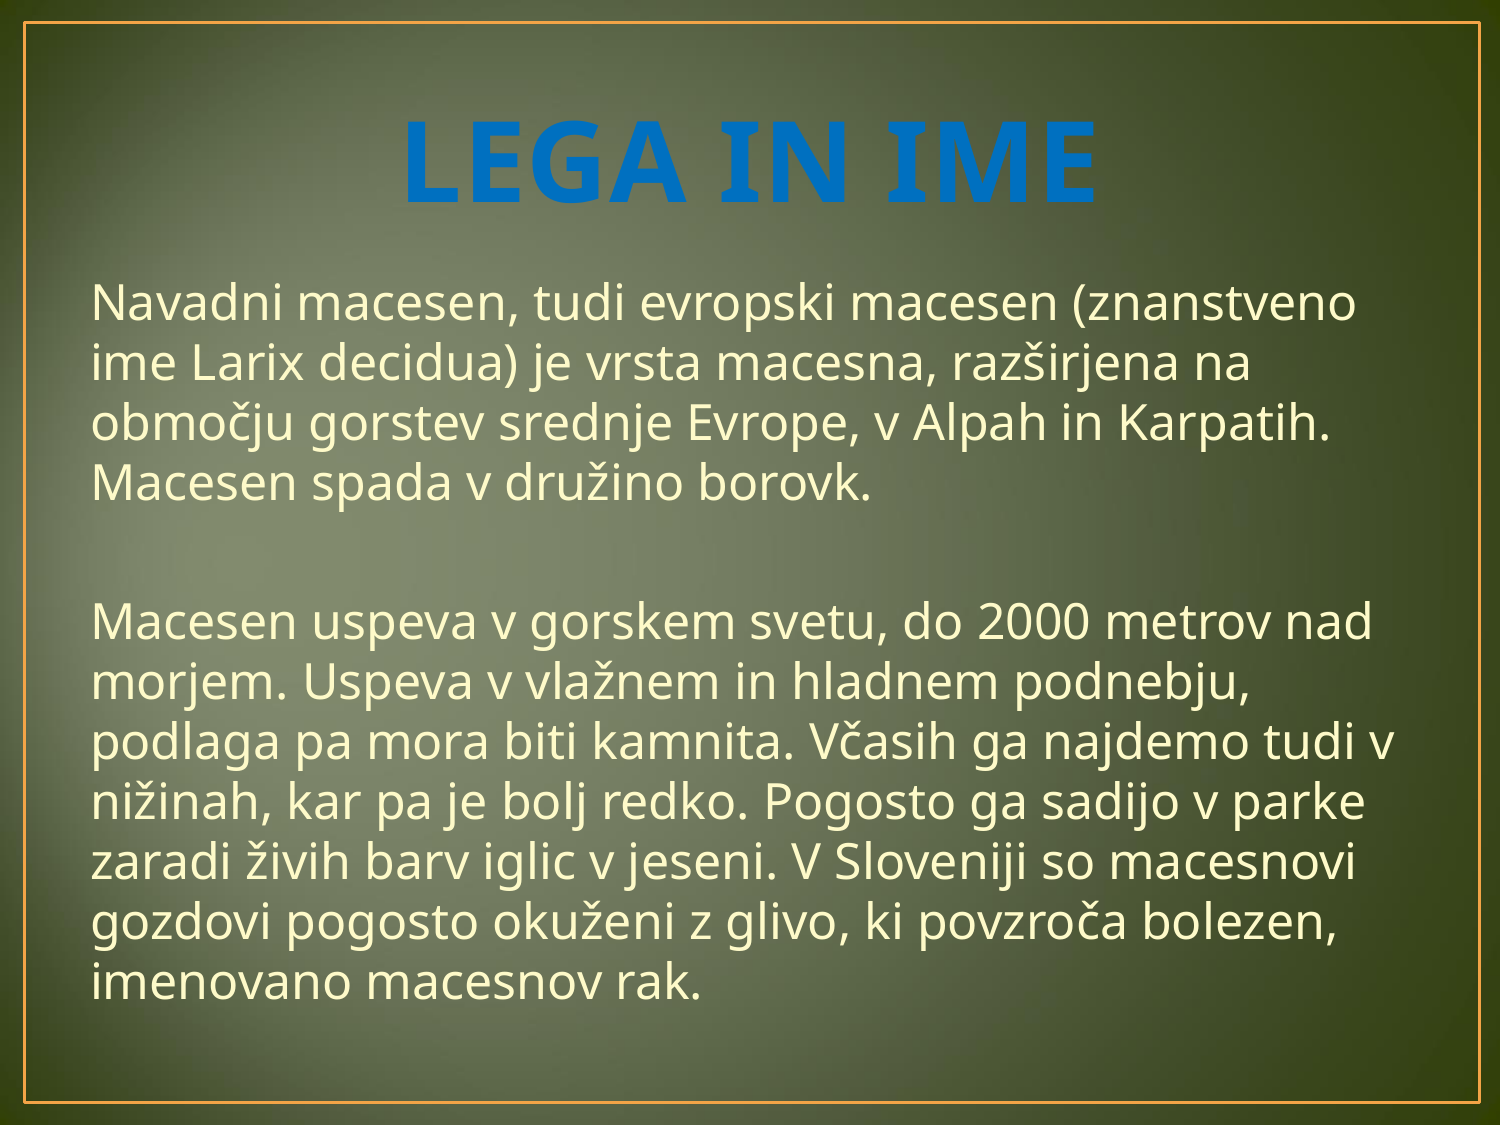

# LEGA IN IME
Navadni macesen, tudi evropski macesen (znanstveno ime Larix decidua) je vrsta macesna, razširjena na območju gorstev srednje Evrope, v Alpah in Karpatih. Macesen spada v družino borovk.
Macesen uspeva v gorskem svetu, do 2000 metrov nad morjem. Uspeva v vlažnem in hladnem podnebju, podlaga pa mora biti kamnita. Včasih ga najdemo tudi v nižinah, kar pa je bolj redko. Pogosto ga sadijo v parke zaradi živih barv iglic v jeseni. V Sloveniji so macesnovi gozdovi pogosto okuženi z glivo, ki povzroča bolezen, imenovano macesnov rak.